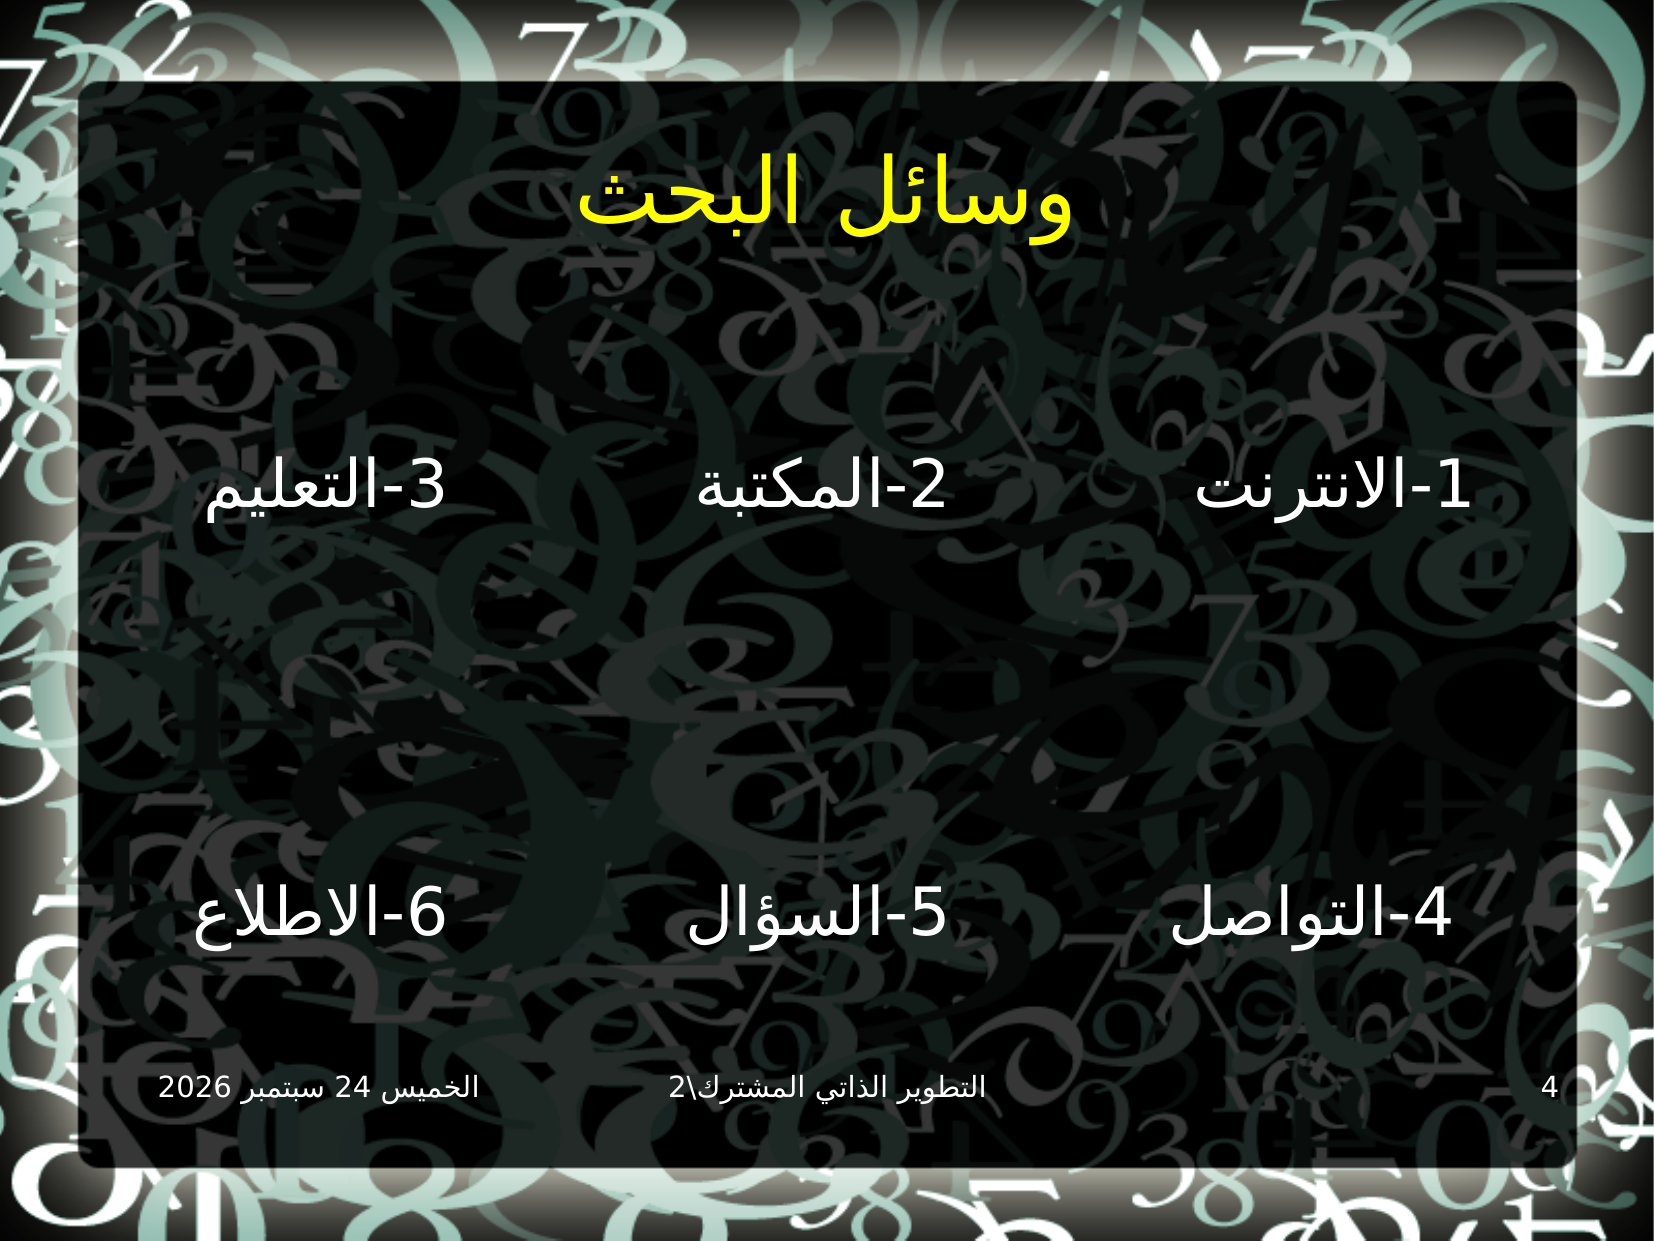

# وسائل البحث
 3-التعليم
 2-المكتبة
 1-الانترنت
 6-الاطلاع
 5-السؤال
 4-التواصل
التطوير الذاتي المشترك\2
4